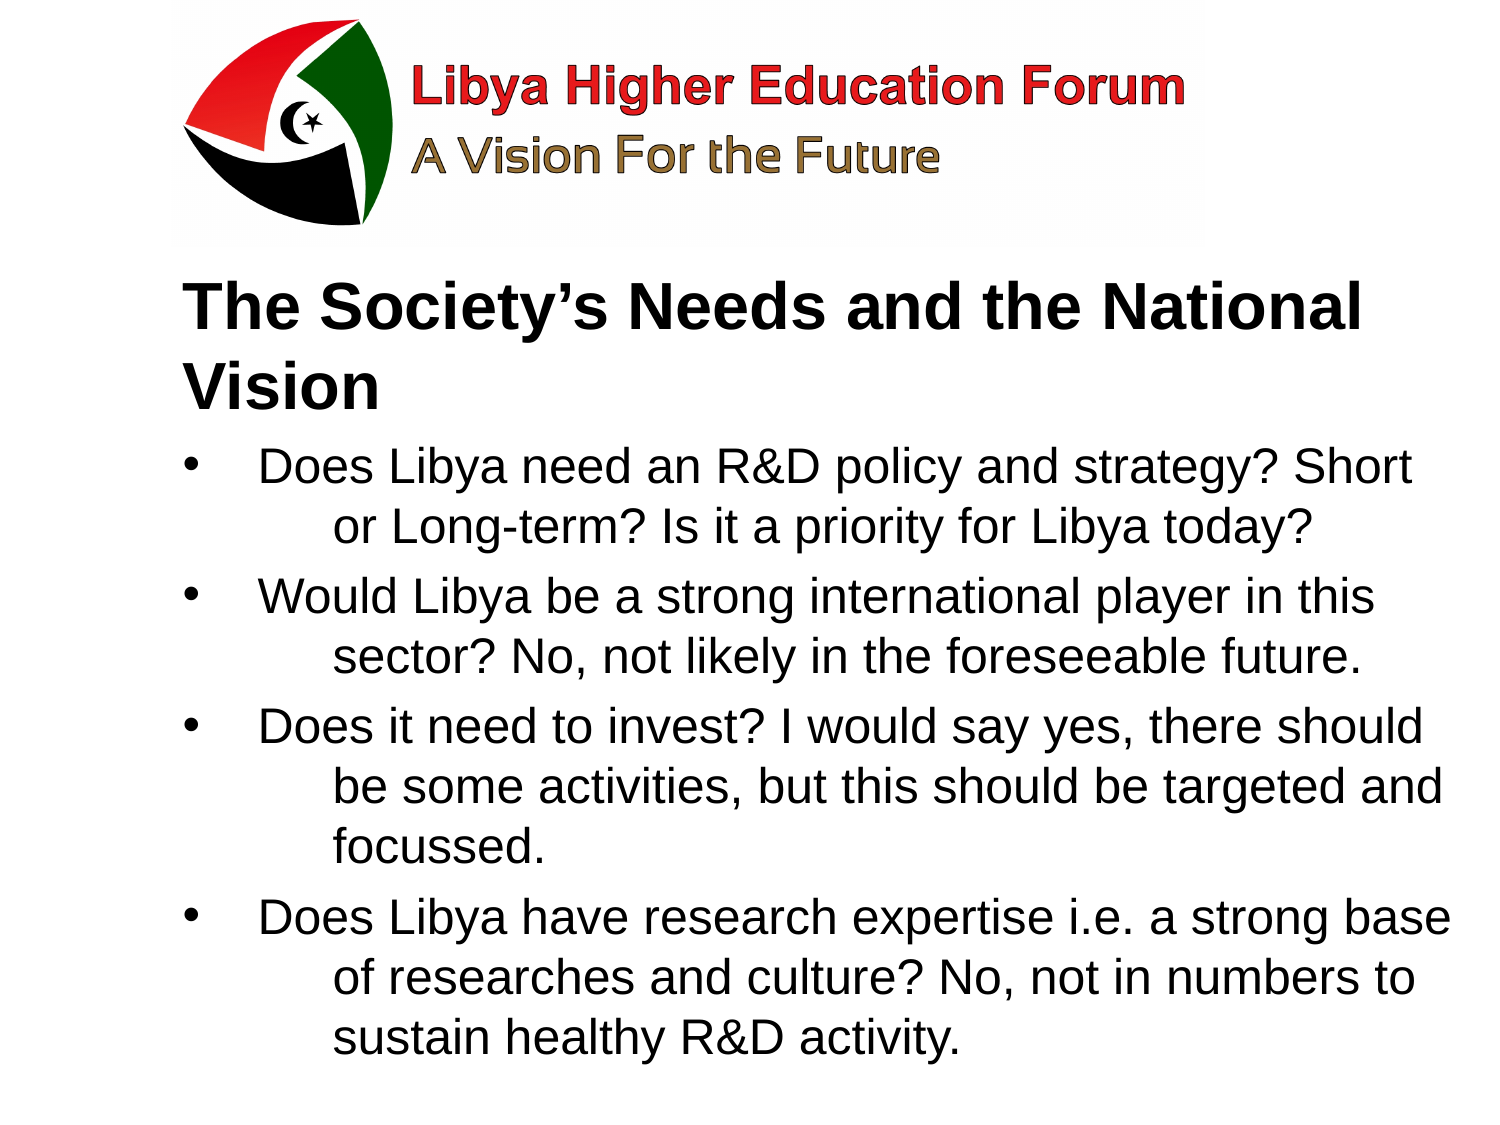

# The Society’s Needs and the National Vision
Does Libya need an R&D policy and strategy? Short or Long-term? Is it a priority for Libya today?
Would Libya be a strong international player in this sector? No, not likely in the foreseeable future.
Does it need to invest? I would say yes, there should be some activities, but this should be targeted and focussed.
Does Libya have research expertise i.e. a strong base of researches and culture? No, not in numbers to sustain healthy R&D activity.